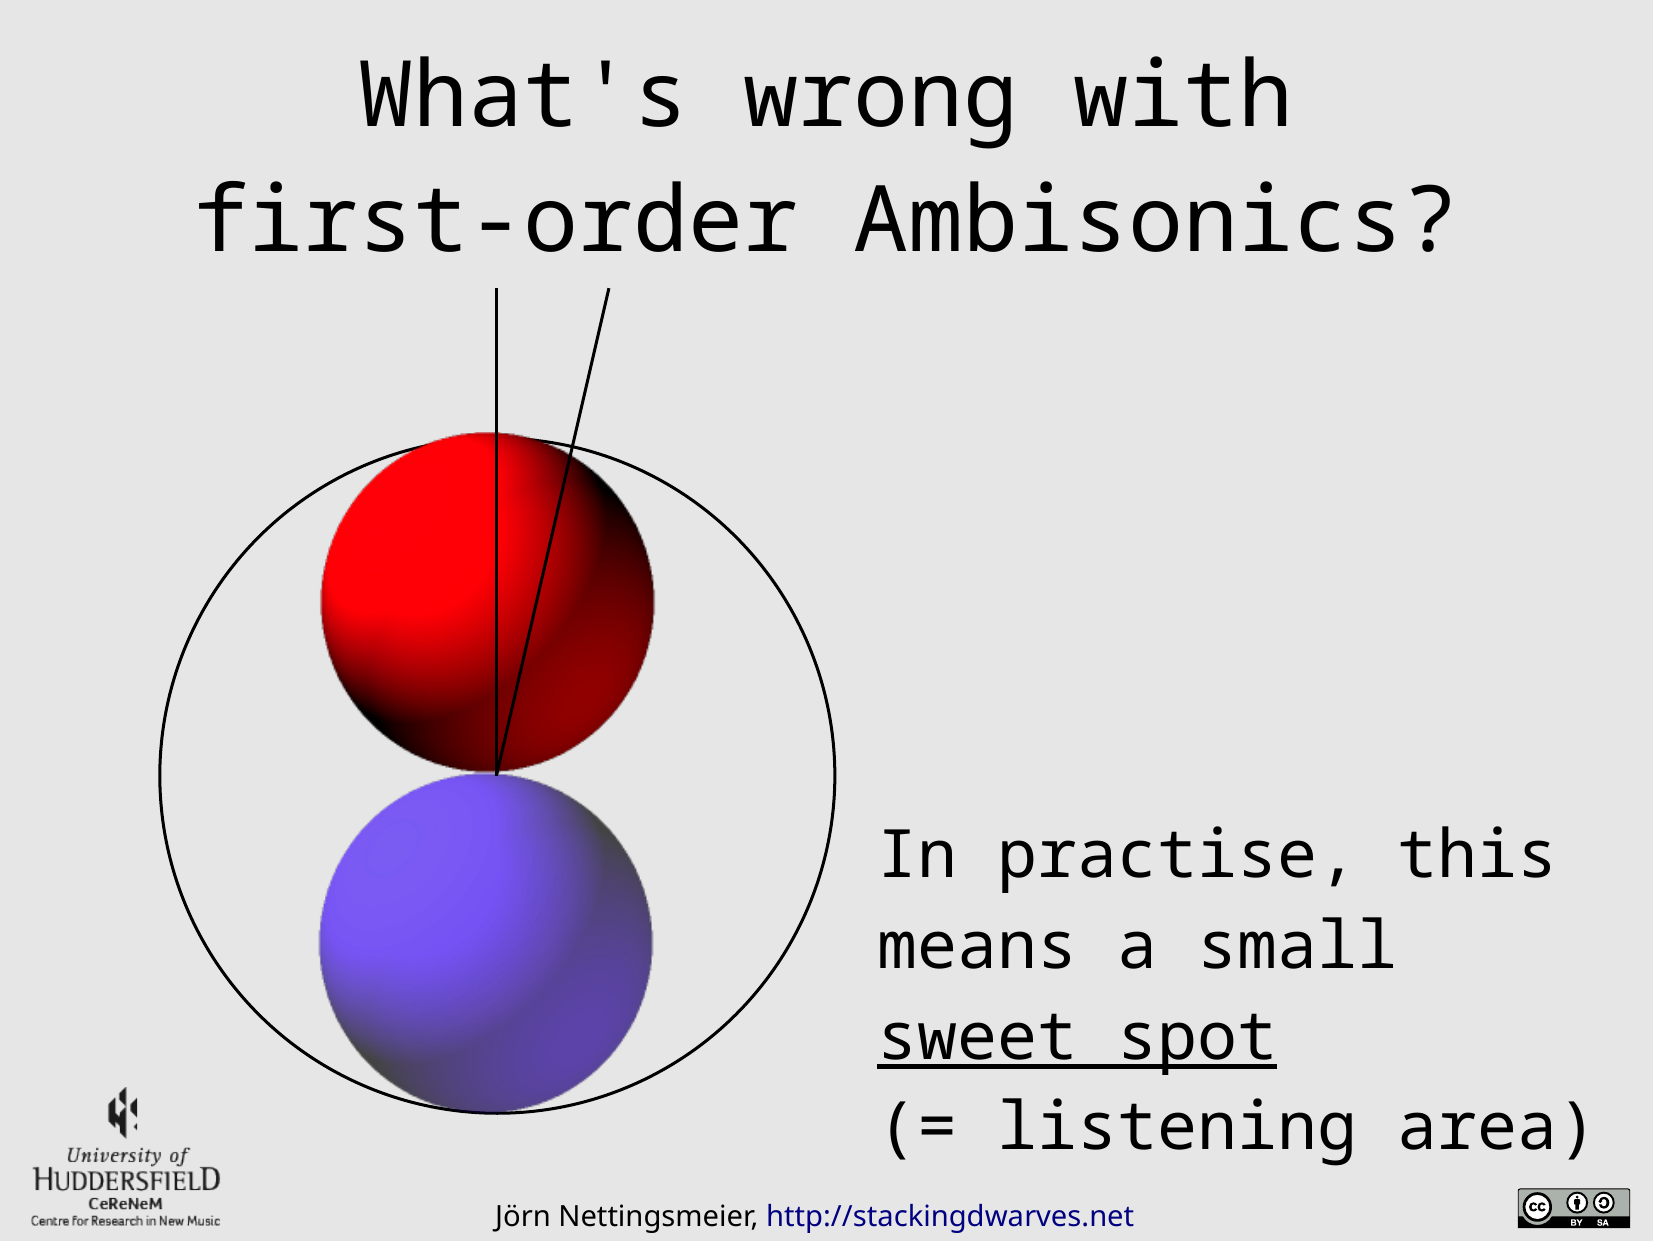

# What's wrong with first-order Ambisonics?
In practise, this means a small
sweet spot
(= listening area)